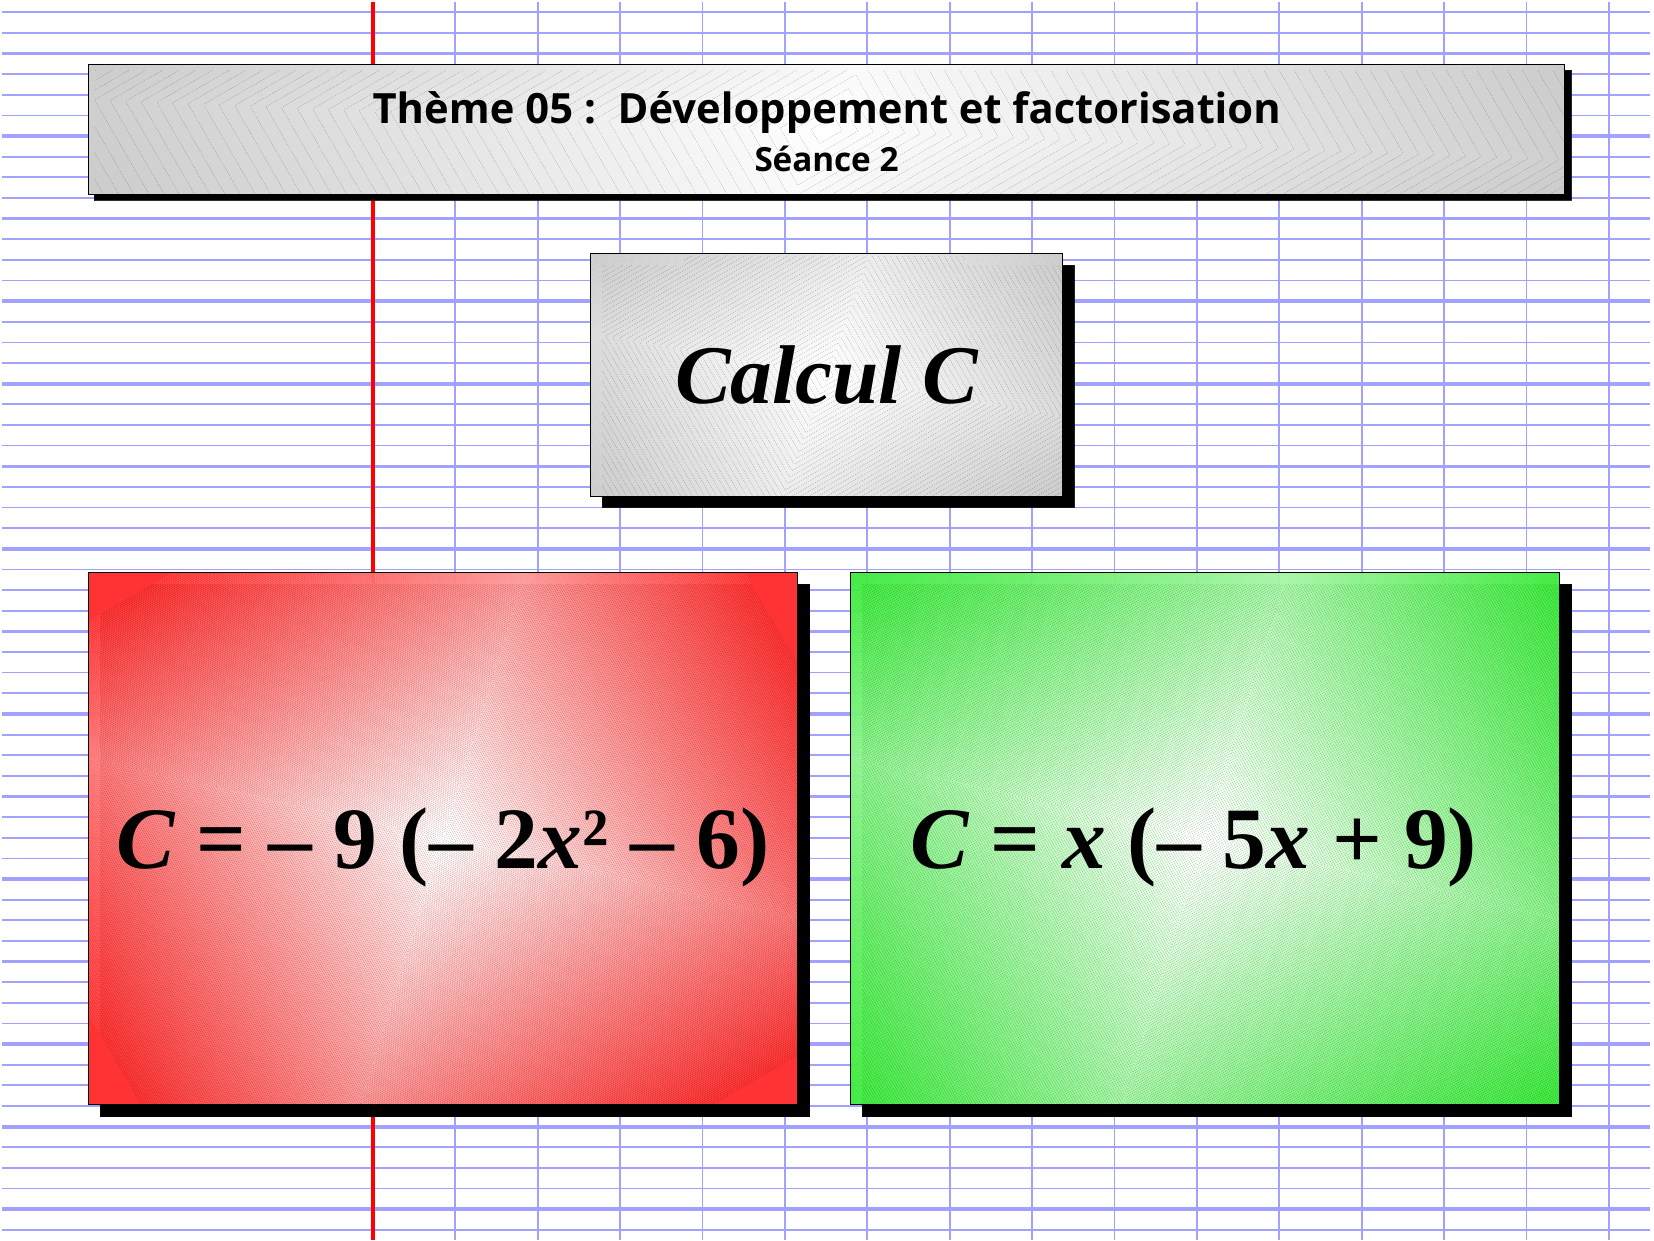

Thème 05 : Développement et factorisation
Séance 2
Calcul C
10
11
12
13
14
15
9
0
1
2
3
4
5
6
7
8
C = – 9 (– 2x² – 6)
C = x (– 5x + 9)